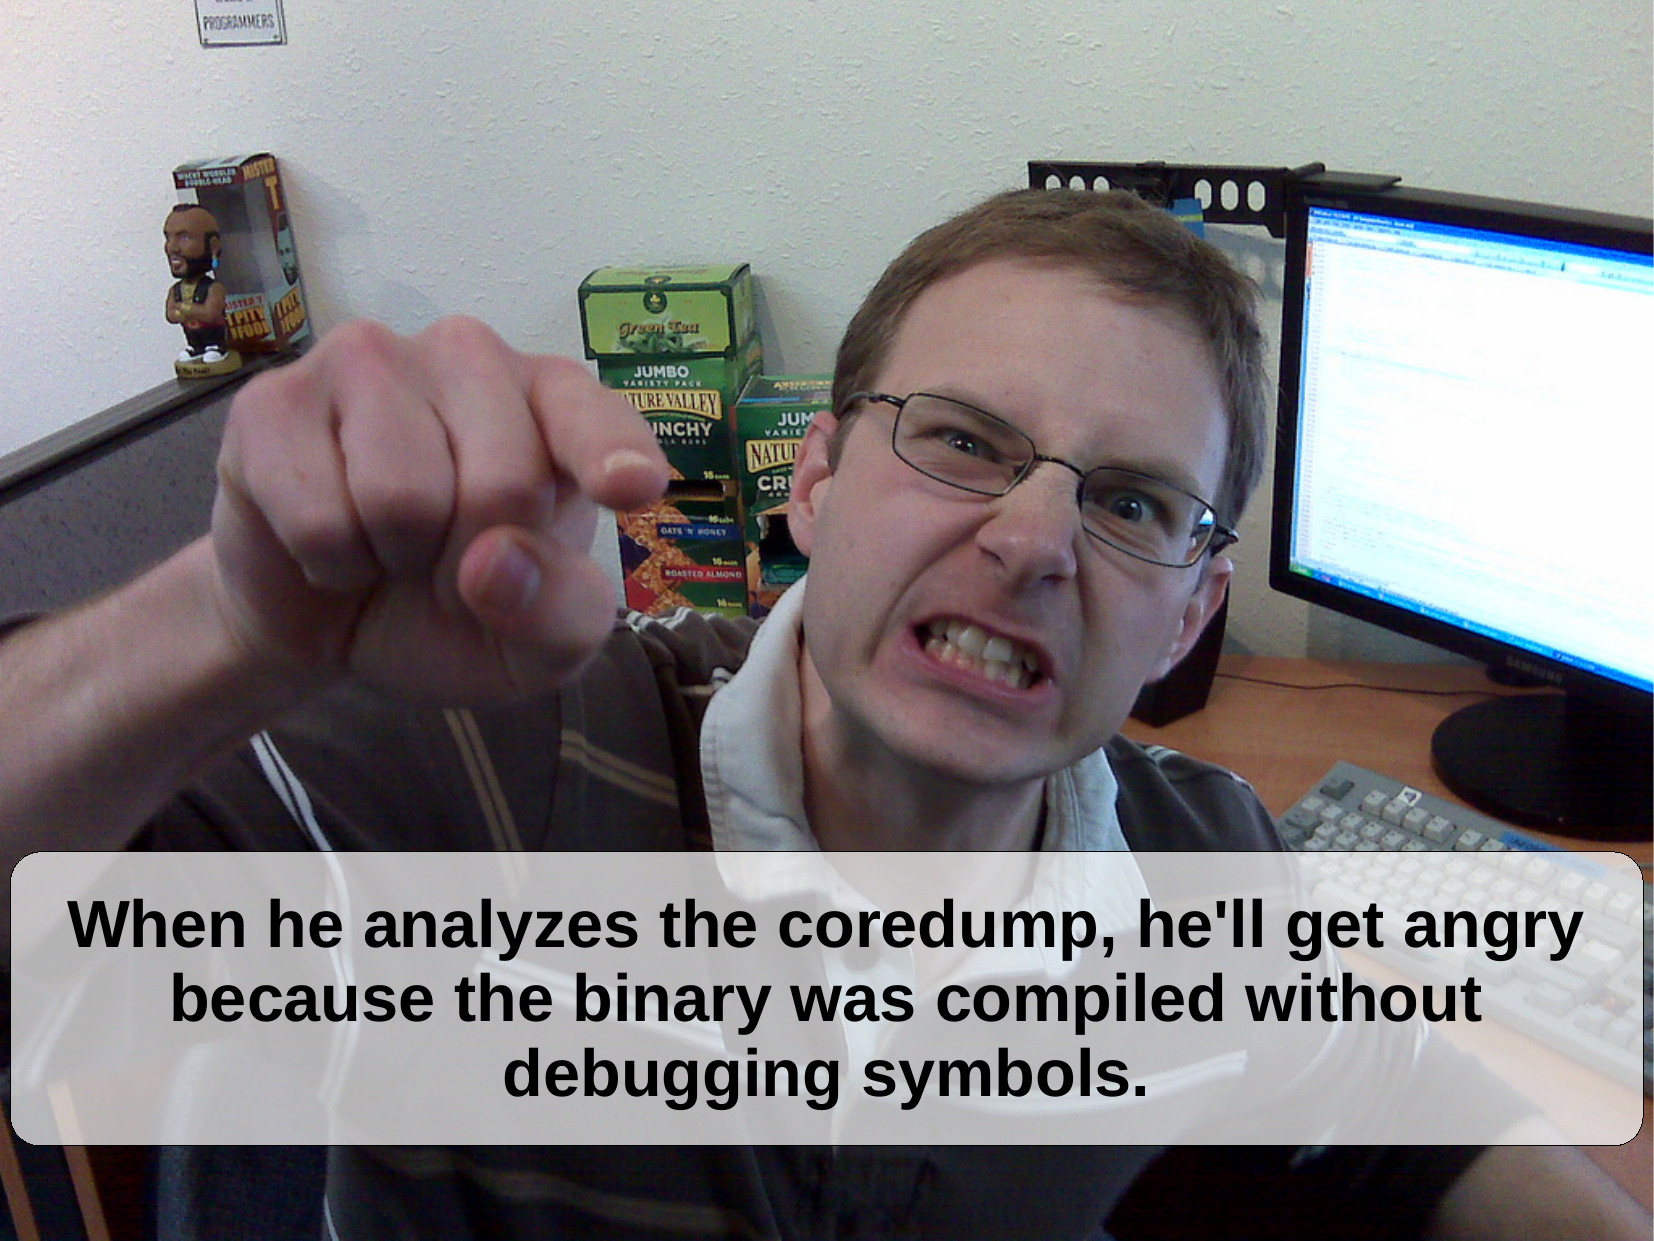

When he analyzes the coredump, he'll get angry because the binary was compiled without debugging symbols.